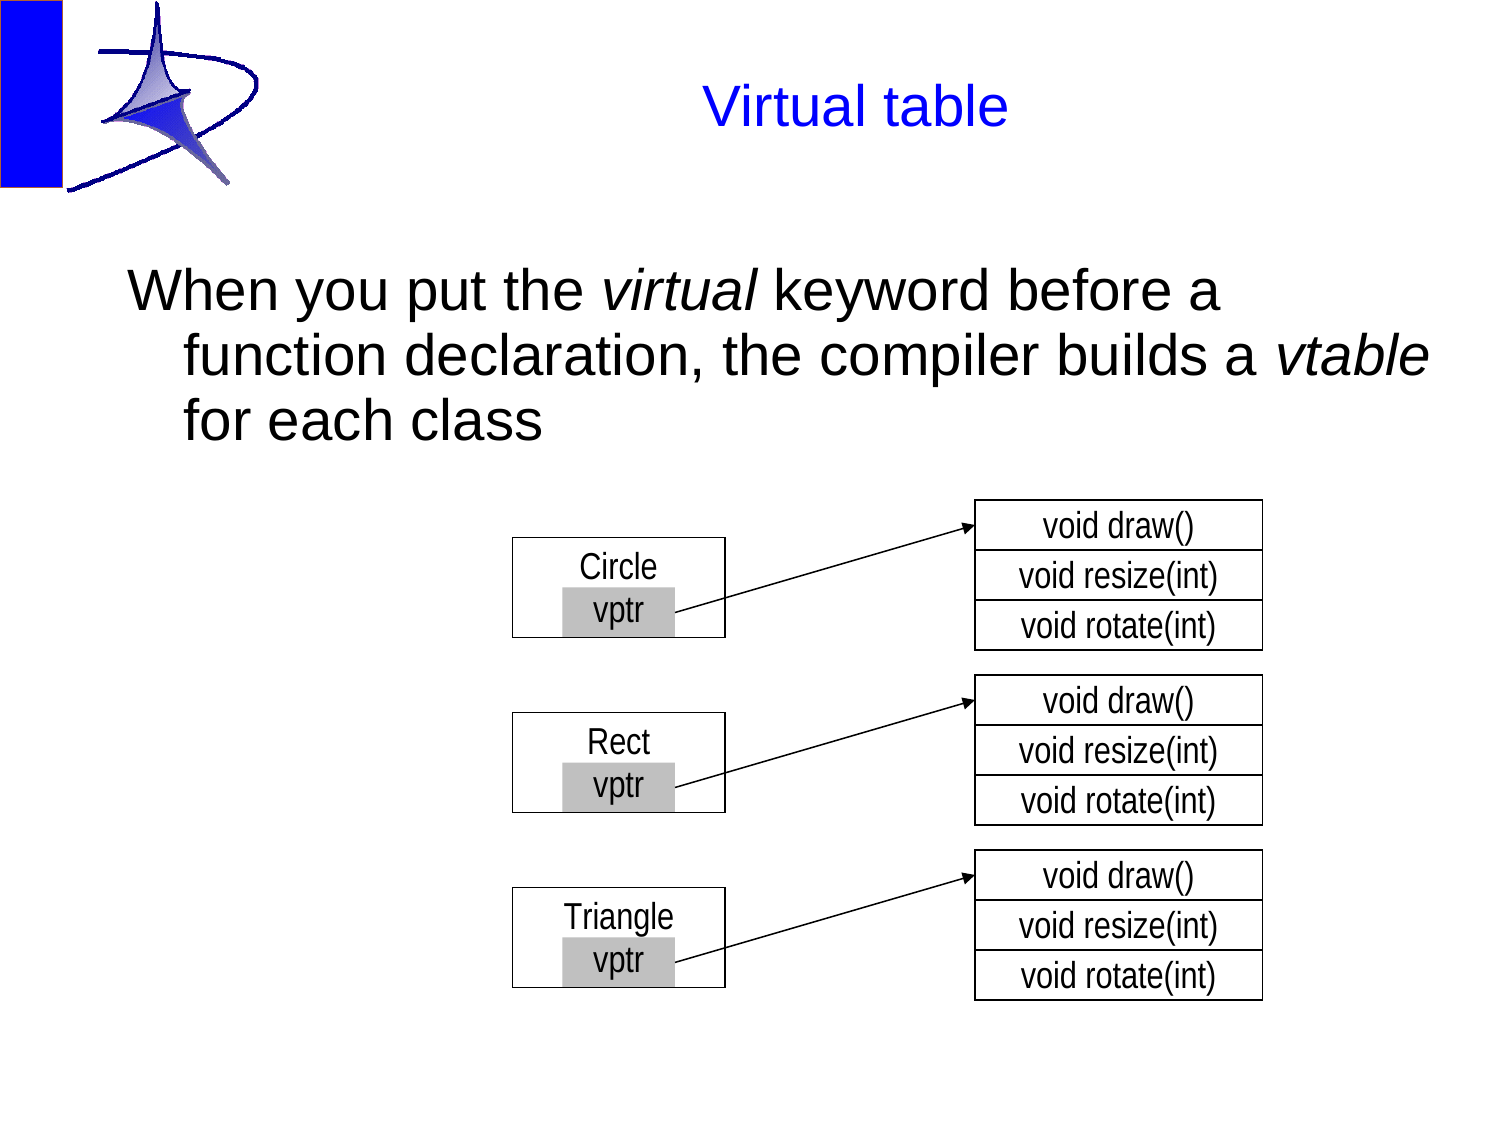

# Virtual table
When you put the virtual keyword before a function declaration, the compiler builds a vtable for each class
void draw()
void resize(int)
void rotate(int)
Circle
vptr
void draw()
void resize(int)
void rotate(int)
Rect
vptr
void draw()
void resize(int)
void rotate(int)
Triangle
vptr